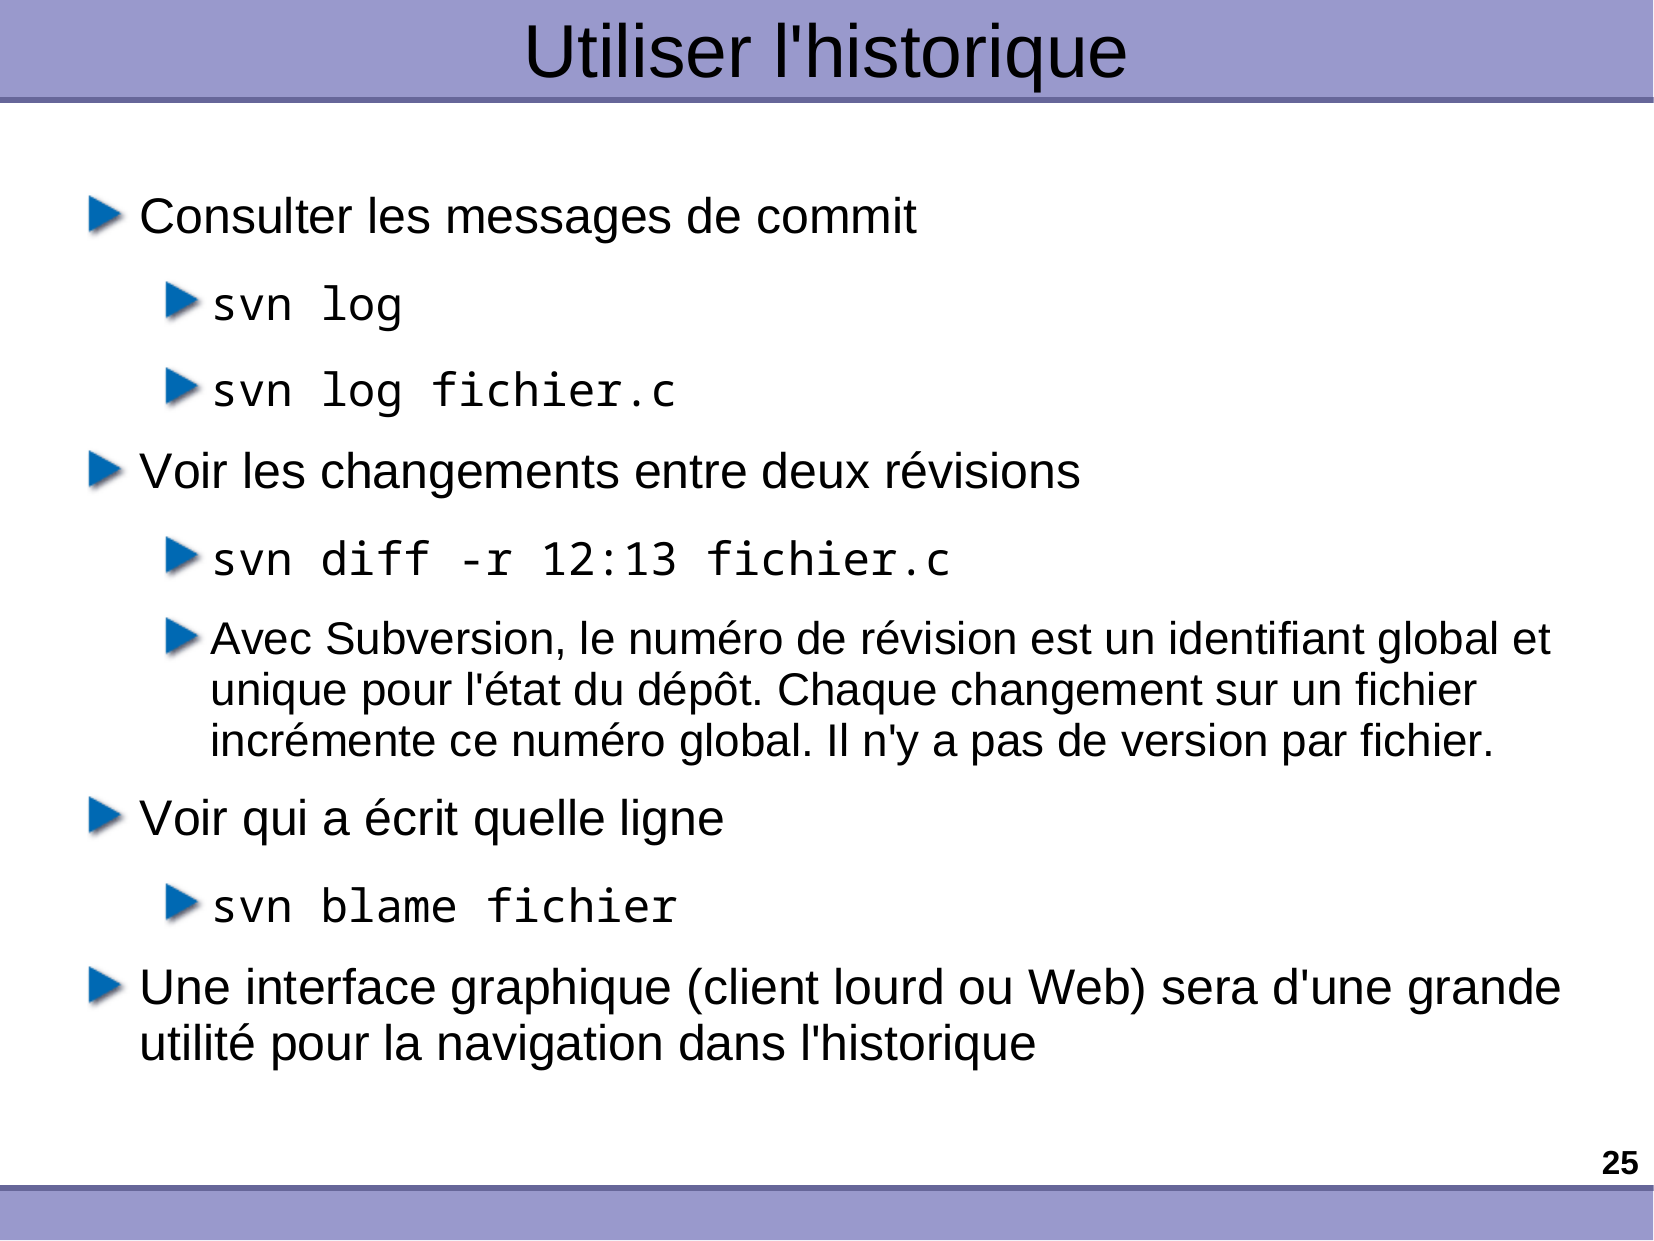

# Utiliser l'historique
Consulter les messages de commit
svn log
svn log fichier.c
Voir les changements entre deux révisions
svn diff -r 12:13 fichier.c
Avec Subversion, le numéro de révision est un identifiant global et unique pour l'état du dépôt. Chaque changement sur un fichier incrémente ce numéro global. Il n'y a pas de version par fichier.
Voir qui a écrit quelle ligne
svn blame fichier
Une interface graphique (client lourd ou Web) sera d'une grande utilité pour la navigation dans l'historique